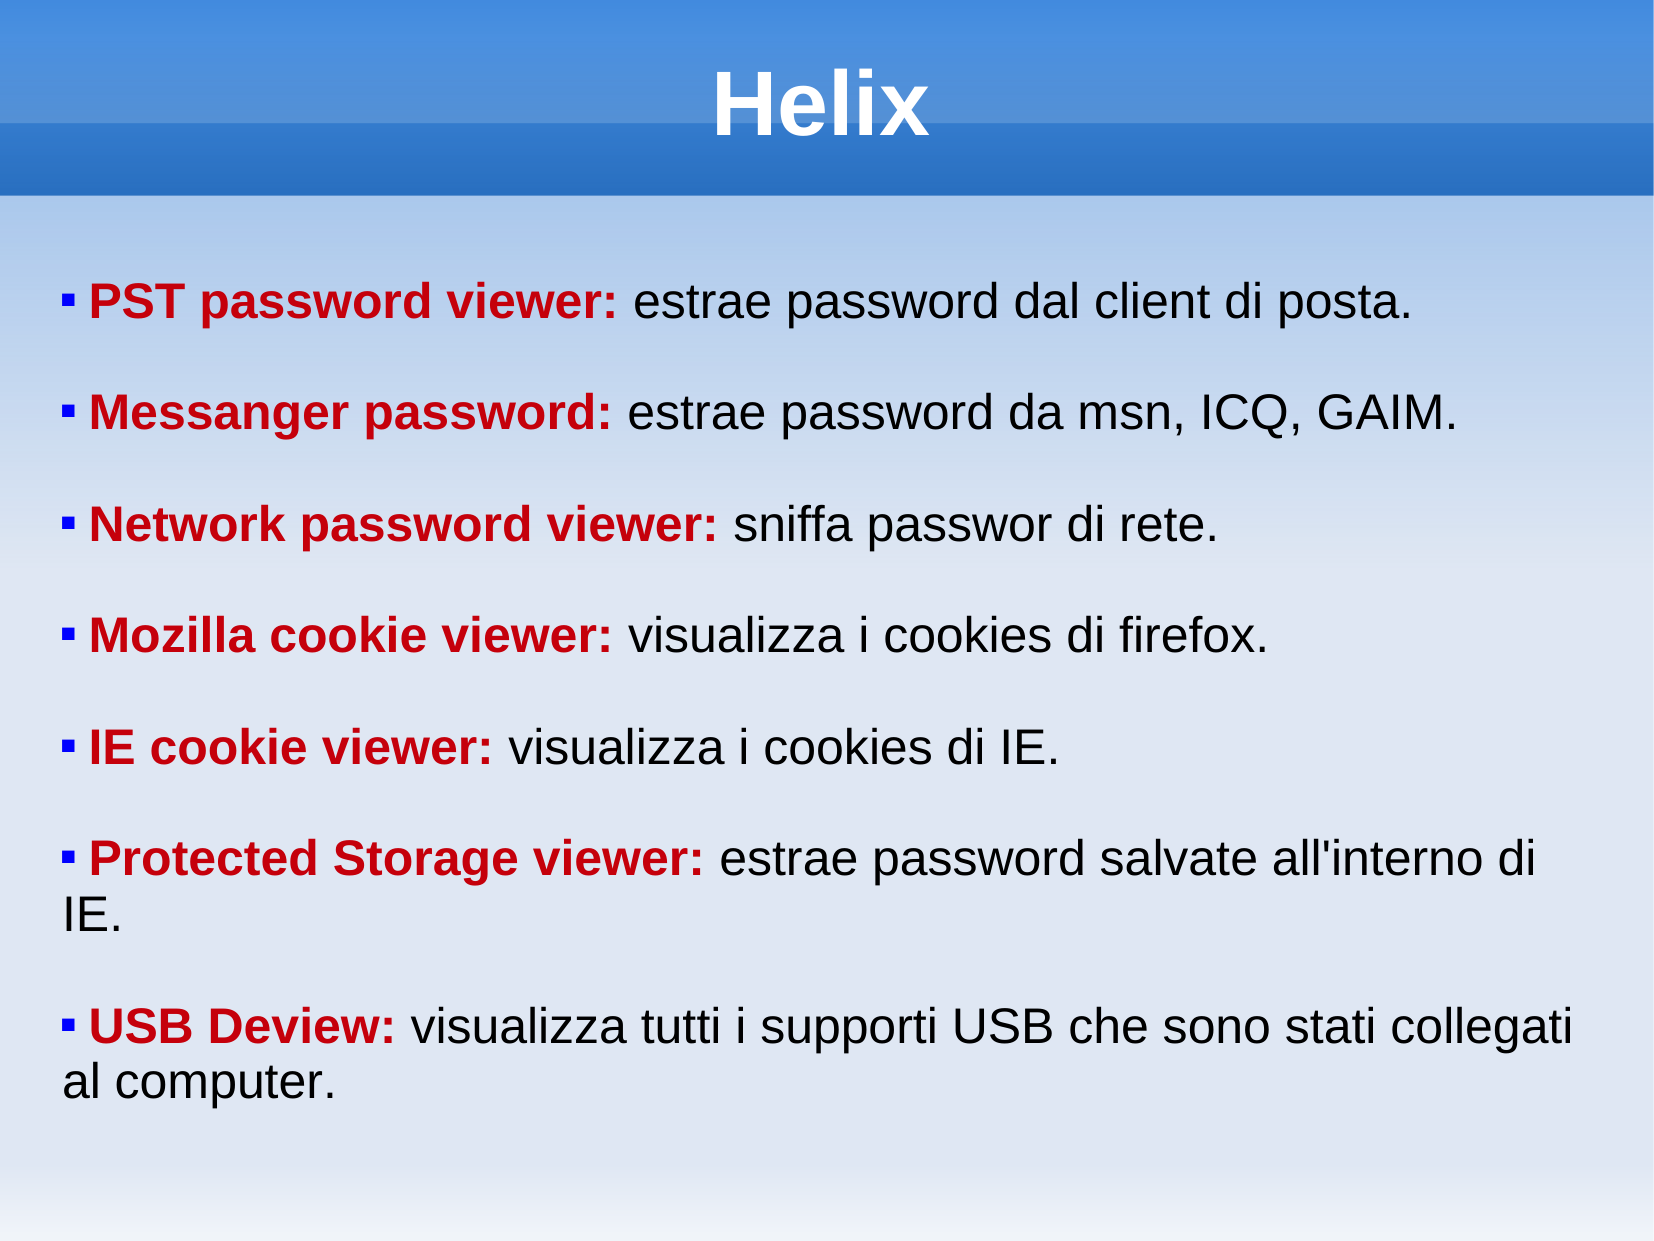

# Helix
 PST password viewer: estrae password dal client di posta.
 Messanger password: estrae password da msn, ICQ, GAIM.
 Network password viewer: sniffa passwor di rete.
 Mozilla cookie viewer: visualizza i cookies di firefox.
 IE cookie viewer: visualizza i cookies di IE.
 Protected Storage viewer: estrae password salvate all'interno di IE.
 USB Deview: visualizza tutti i supporti USB che sono stati collegati al computer.